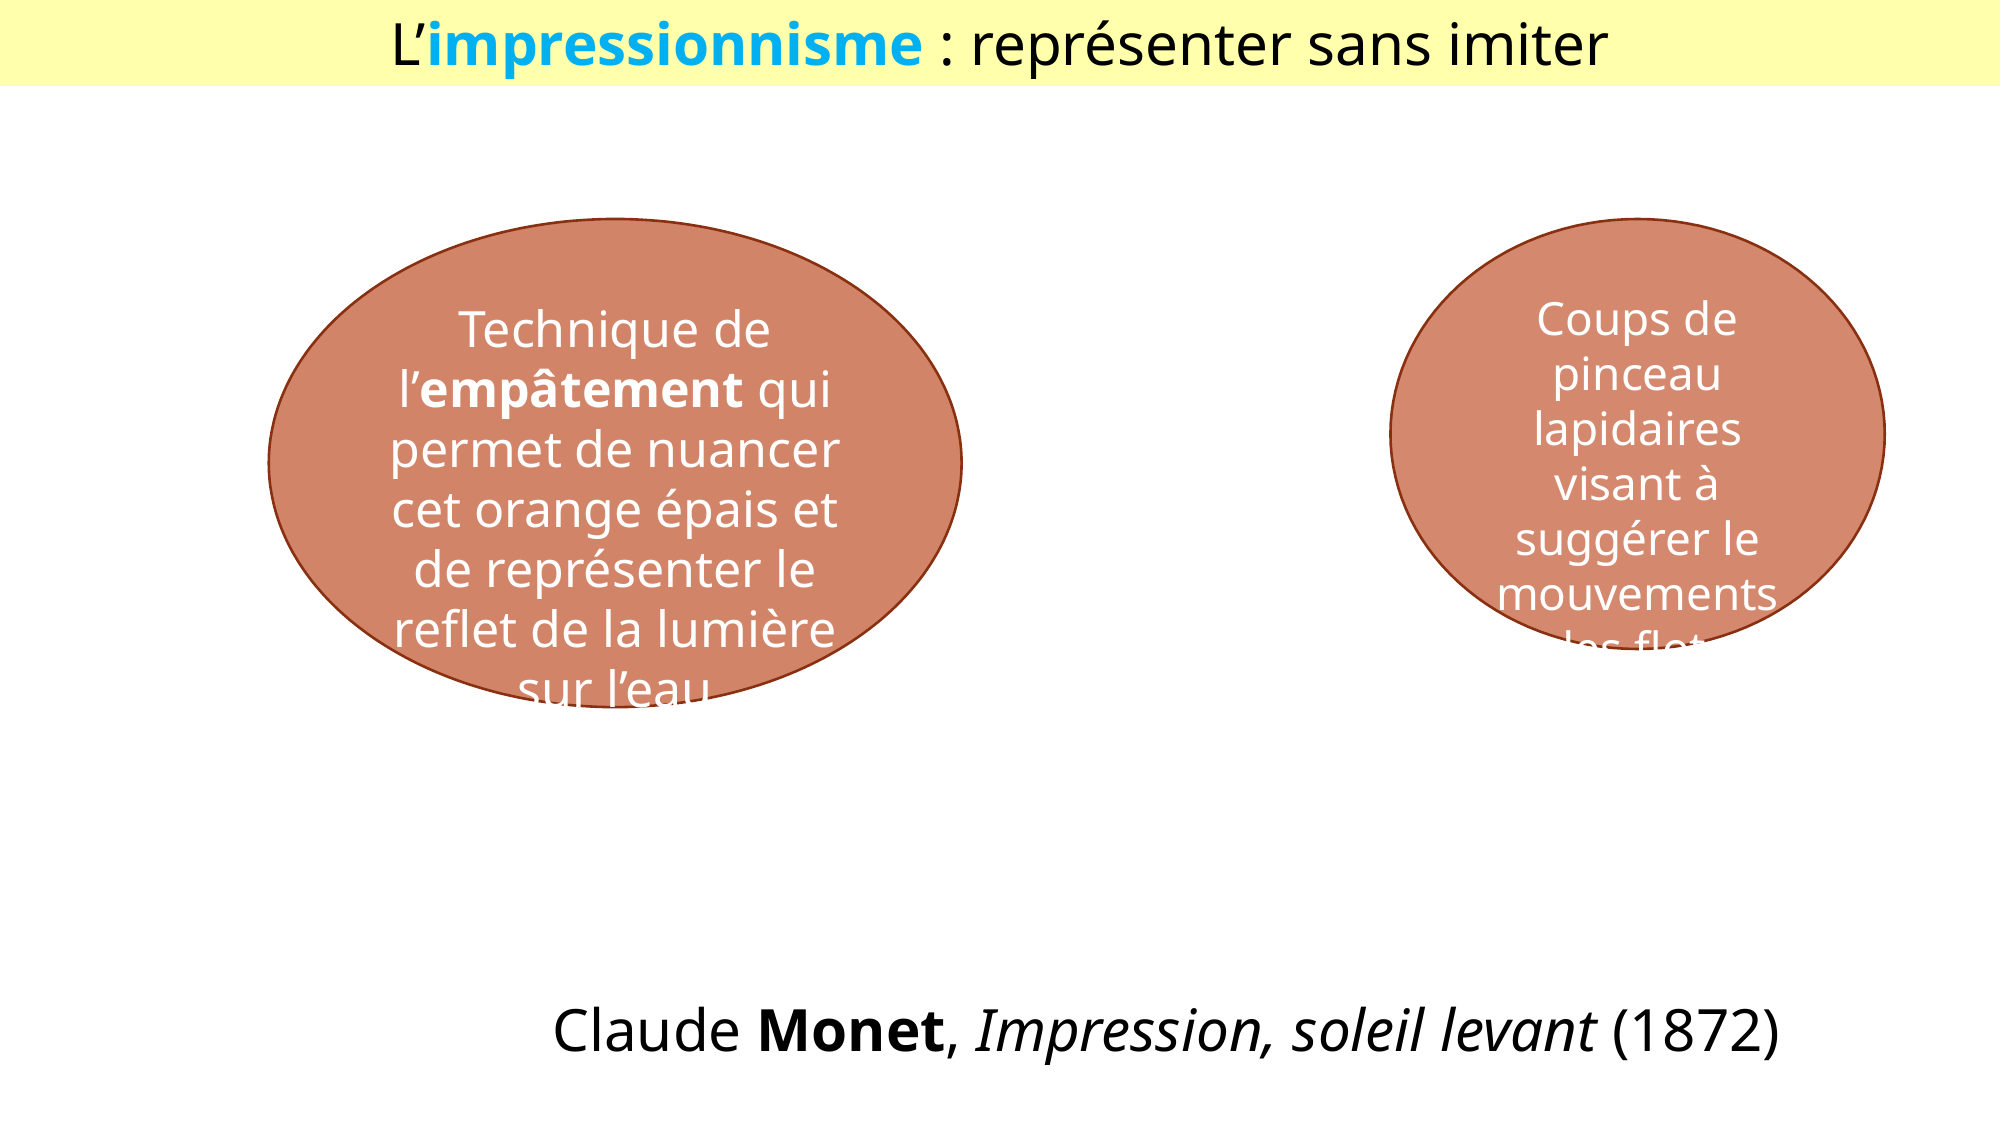

L’impressionnisme : représenter sans imiter
Technique de l’empâtement qui permet de nuancer cet orange épais et de représenter le reflet de la lumière sur l’eau
Coups de pinceau lapidaires visant à suggérer le mouvements des flots
Claude Monet, Impression, soleil levant (1872)